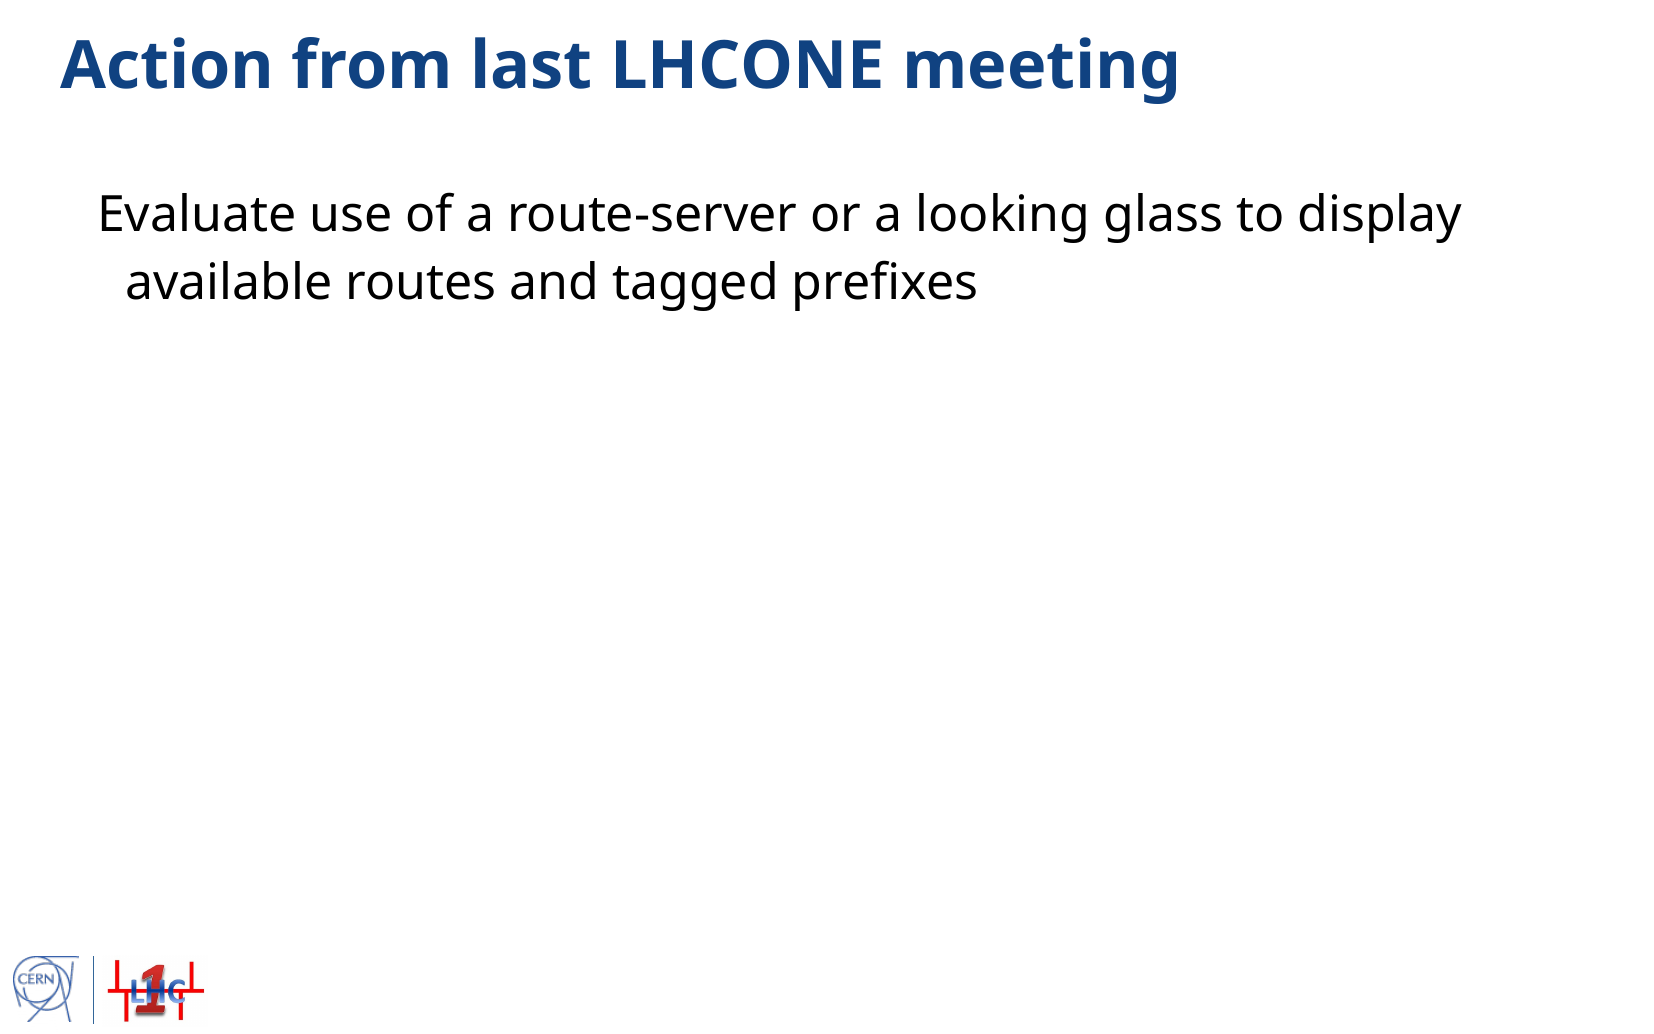

# Action from last LHCONE meeting
Evaluate use of a route-server or a looking glass to display available routes and tagged prefixes